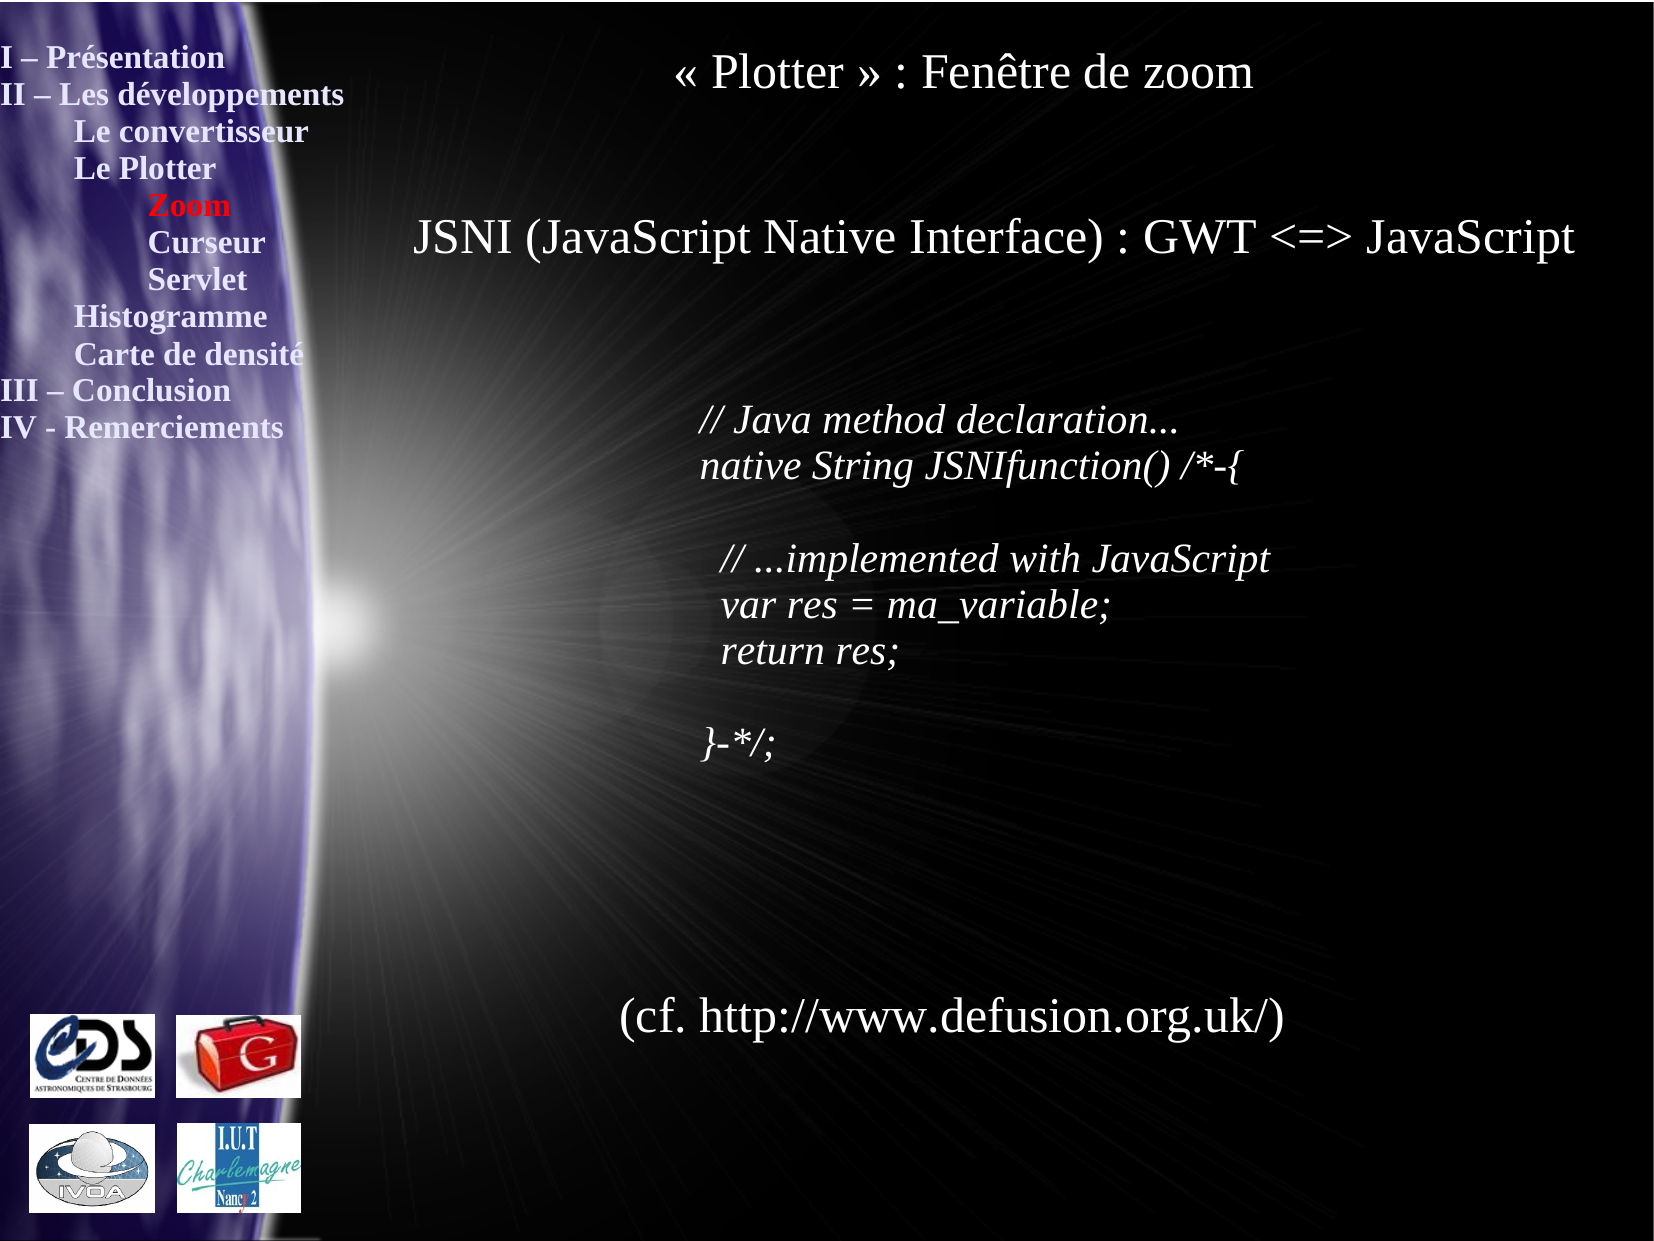

# I – Présentation II – Les développements Le convertisseur Le Plotter Zoom Curseur Servlet Histogramme Carte de densité III – Conclusion IV - Remerciements
« Plotter » : Fenêtre de zoom
JSNI (JavaScript Native Interface) : GWT <=> JavaScript
// Java method declaration...
native String JSNIfunction() /*-{
 // ...implemented with JavaScript
 var res = ma_variable;
 return res;
}-*/;
(cf. http://www.defusion.org.uk/)